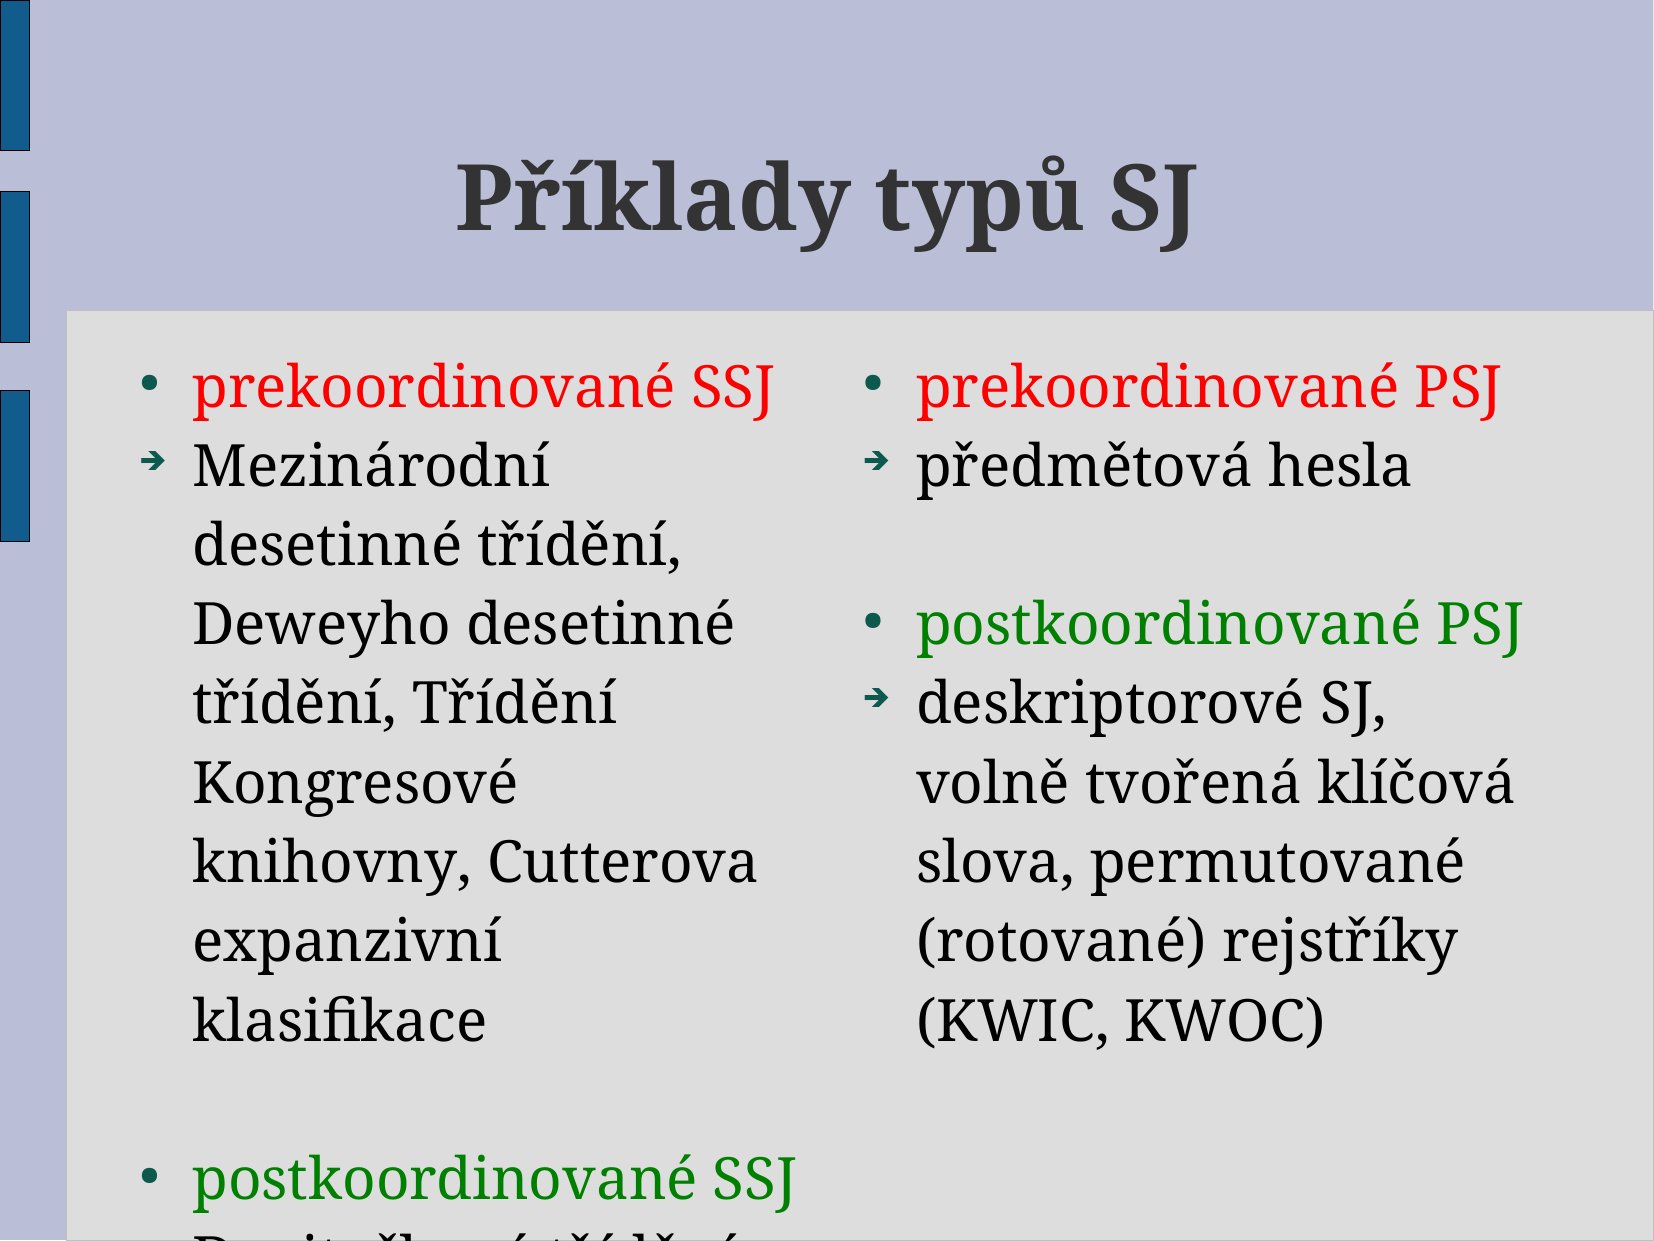

# Příklady typů SJ
prekoordinované SSJ
Mezinárodní desetinné třídění, Deweyho desetinné třídění, Třídění Kongresové knihovny, Cutterova expanzivní klasifikace
postkoordinované SSJ
Dvojtečkové třídění (Ranghanatan), Blissovo bibliografické třídění
prekoordinované PSJ
předmětová hesla
postkoordinované PSJ
deskriptorové SJ, volně tvořená klíčová slova, permutované (rotované) rejstříky (KWIC, KWOC)